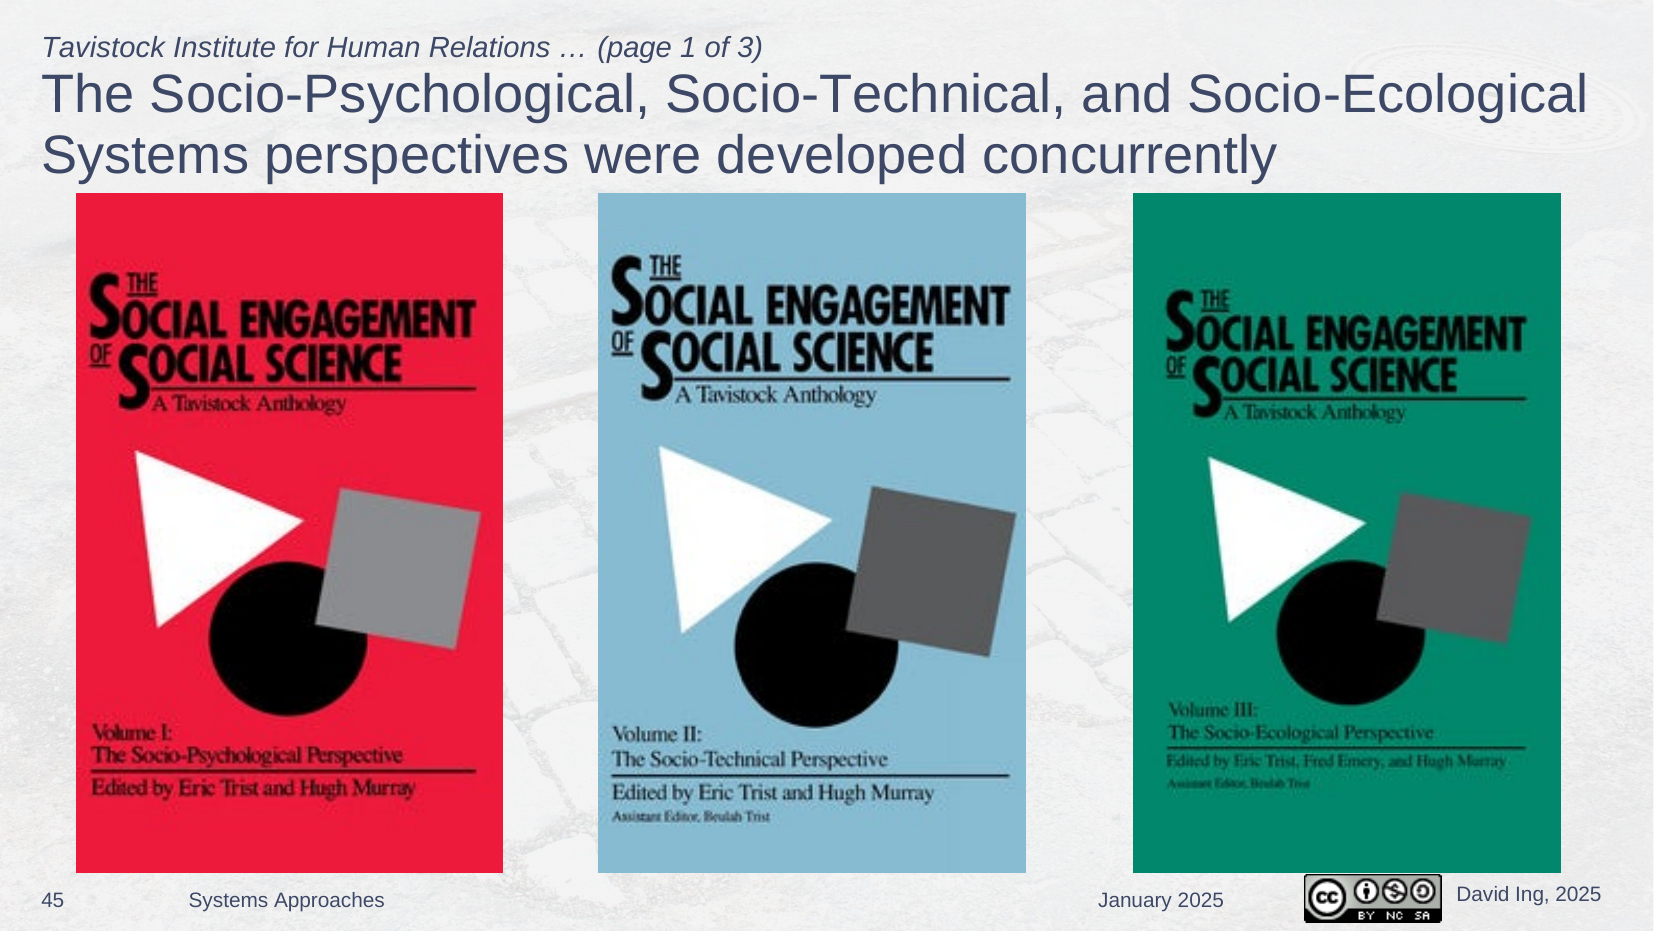

# Tavistock Institute for Human Relations … (page 1 of 3) The Socio-Psychological, Socio-Technical, and Socio-Ecological Systems perspectives were developed concurrently
Systems Approaches
January 2025